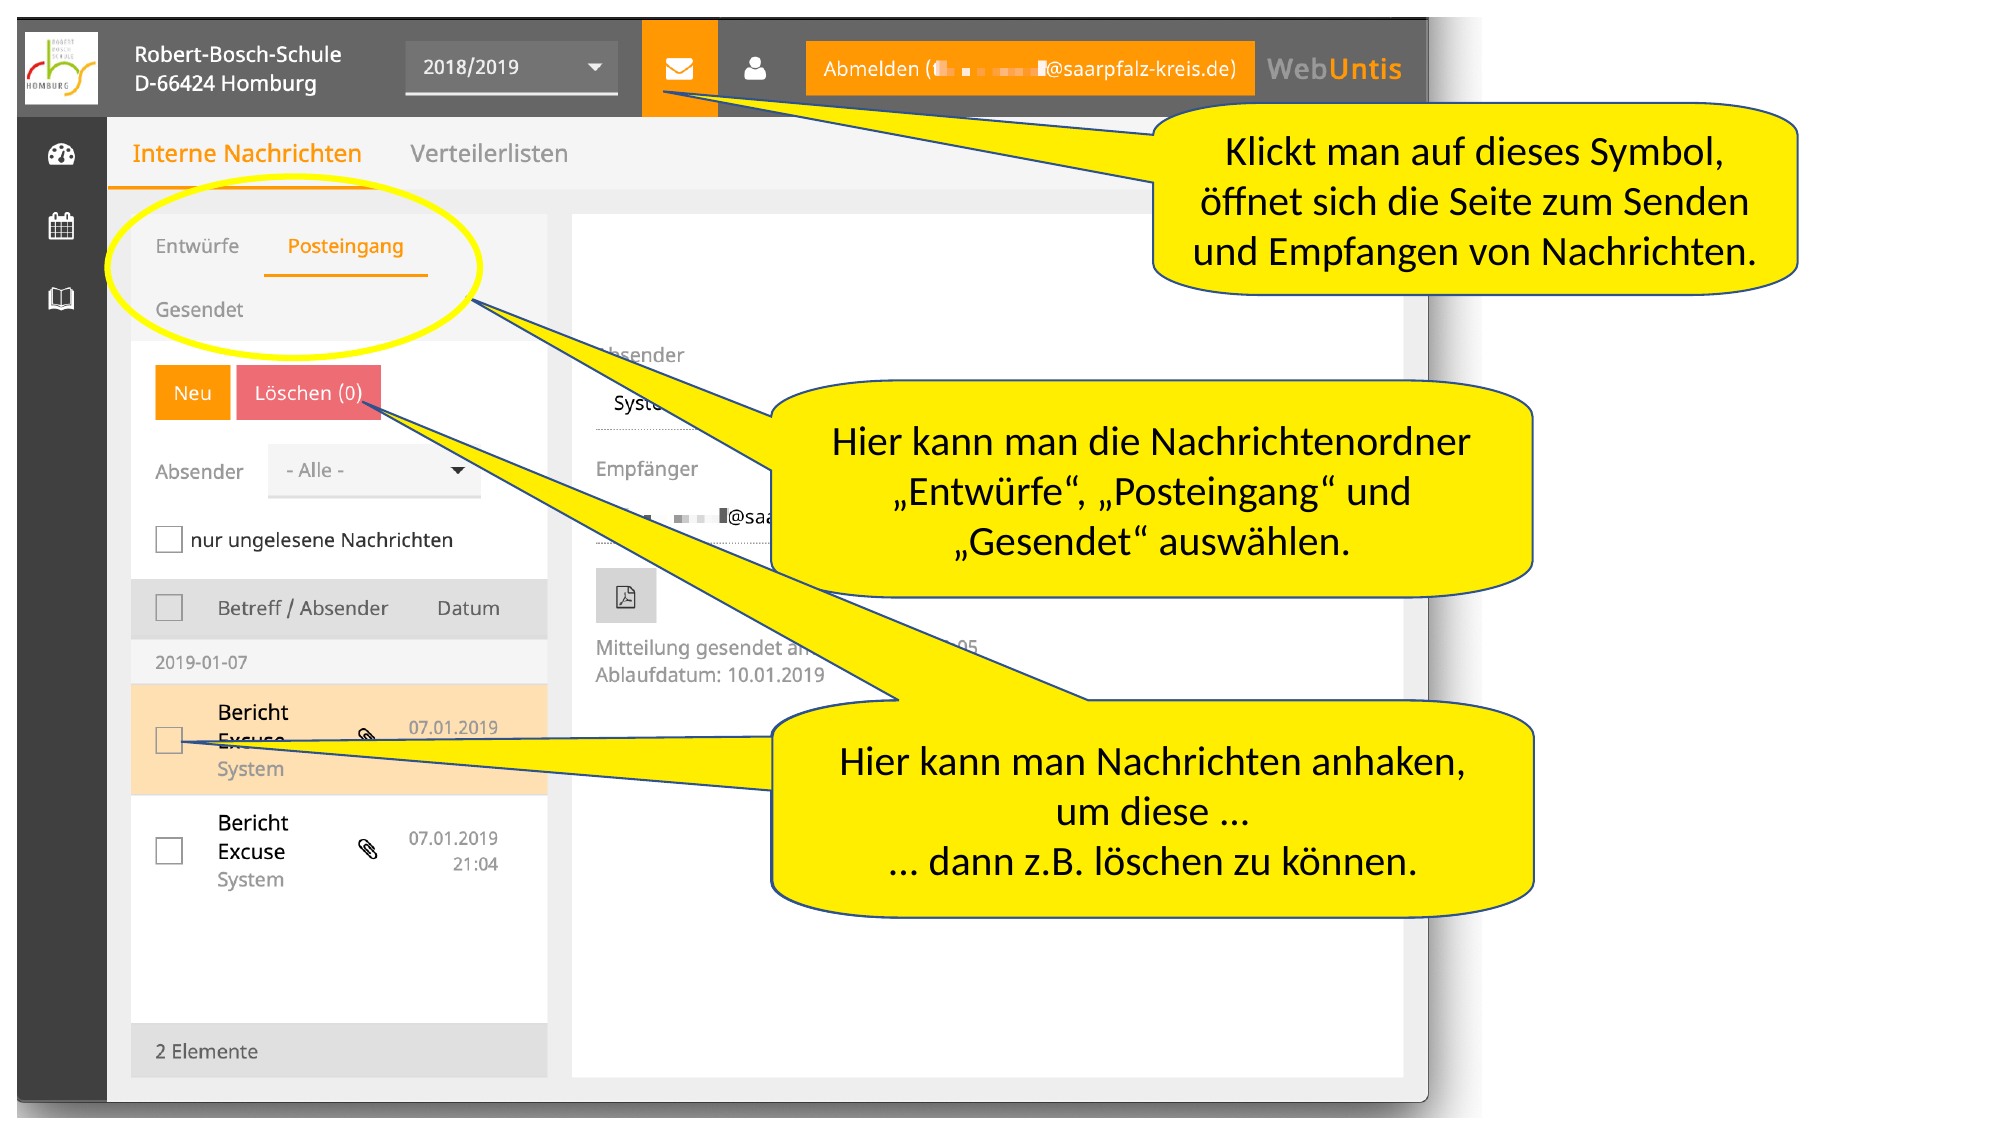

Klickt man auf dieses Symbol, öffnet sich die Seite zum Senden und Empfangen von Nachrichten.
Hier kann man die Nachrichtenordner „Entwürfe“, „Posteingang“ und „Gesendet“ auswählen.
Hier kann man Nachrichten anhaken, um diese ...
Hier kann man Nachrichten anhaken, um diese ...
... dann z.B. löschen zu können.